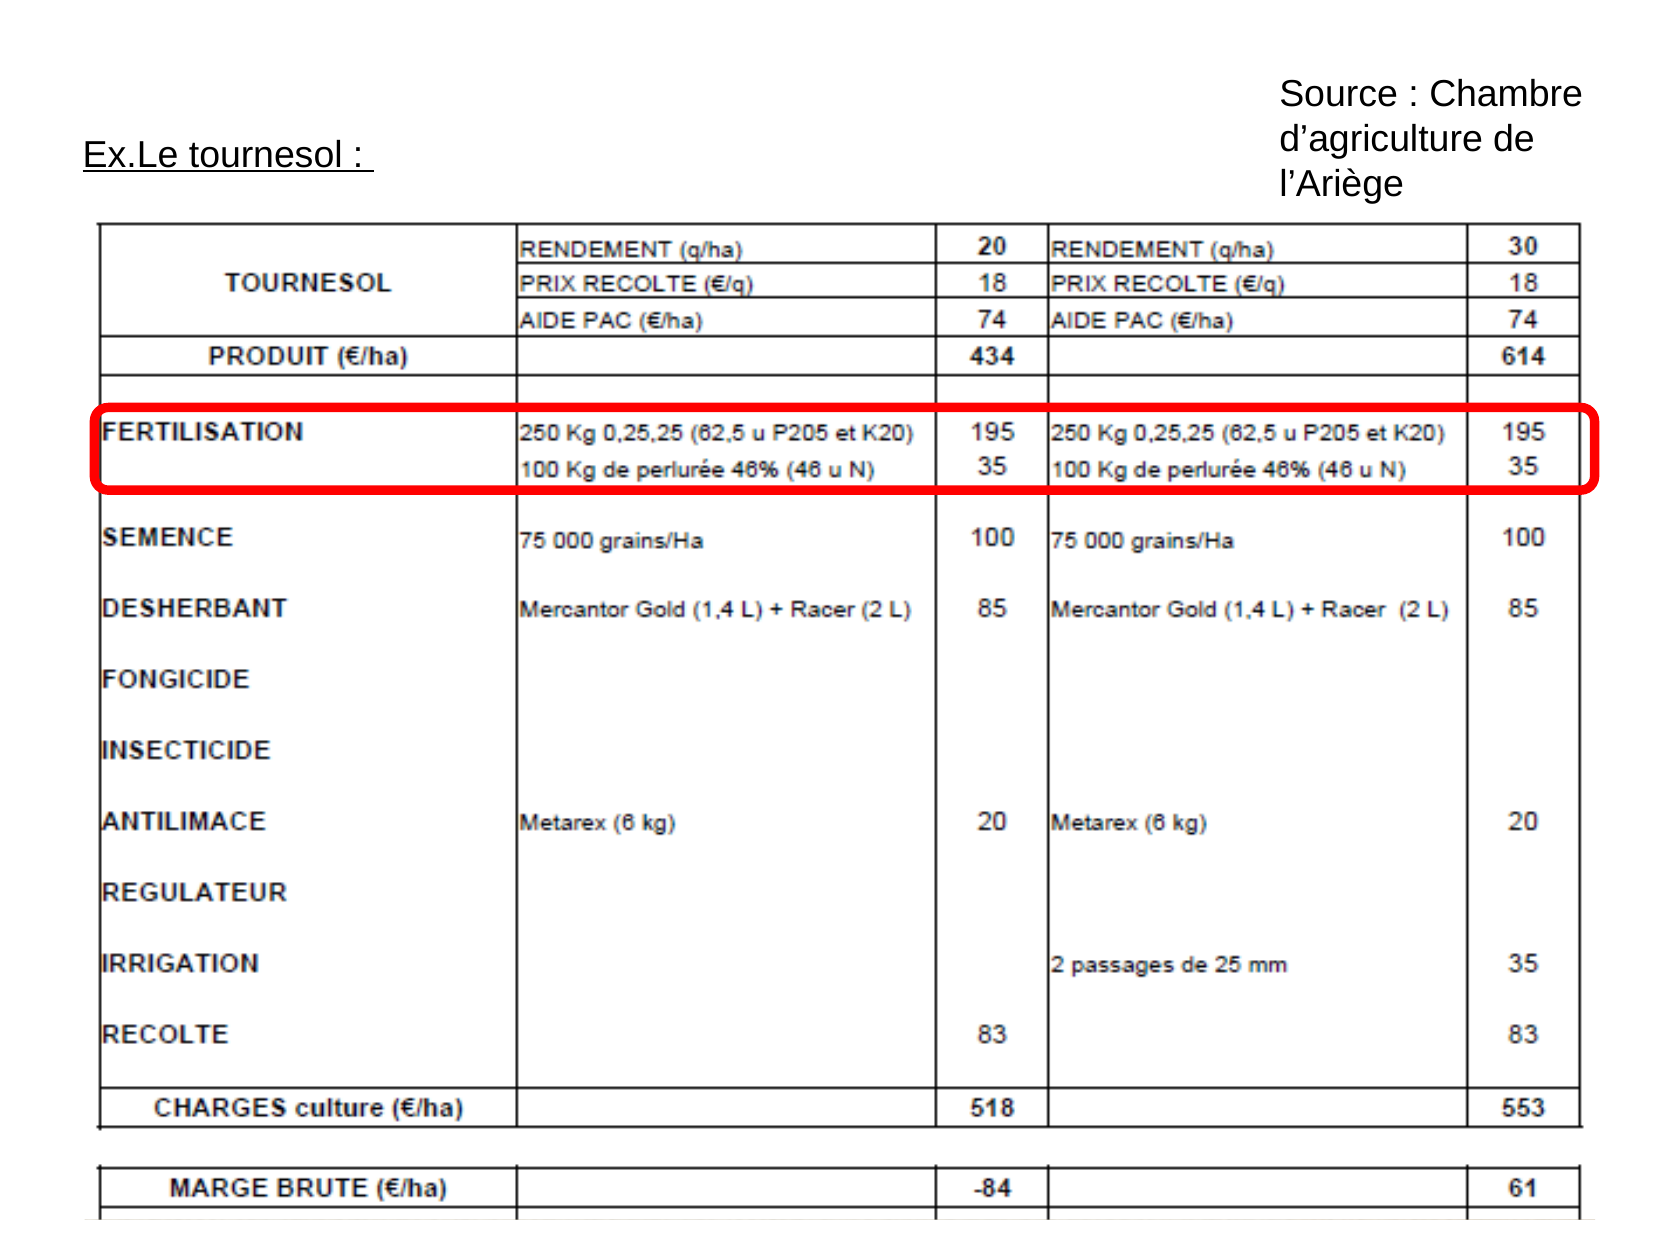

# Ex.Le tournesol :
Source : Chambre d’agriculture de l’Ariège